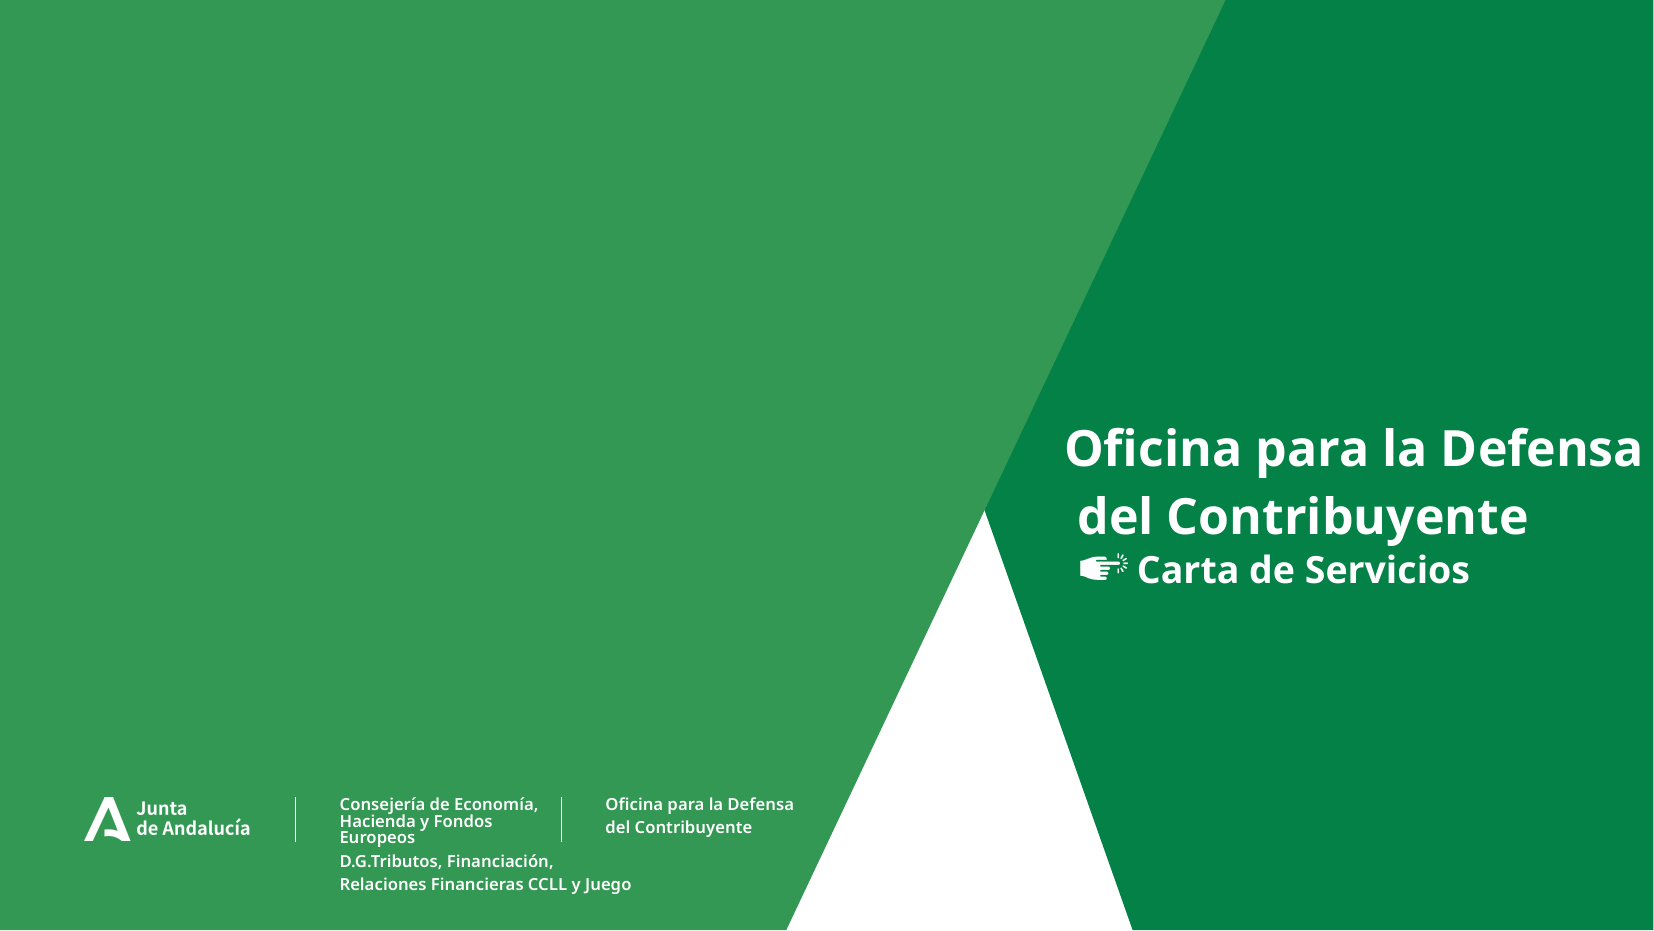

Oficina para la Defensa
 del Contribuyente
Carta de Servicios
Consejería de Economía,
Oficina para la Defensa
del Contribuyente
Hacienda y Fondos
Europeos
D.G.Tributos, Financiación,
Relaciones Financieras CCLL y Juego